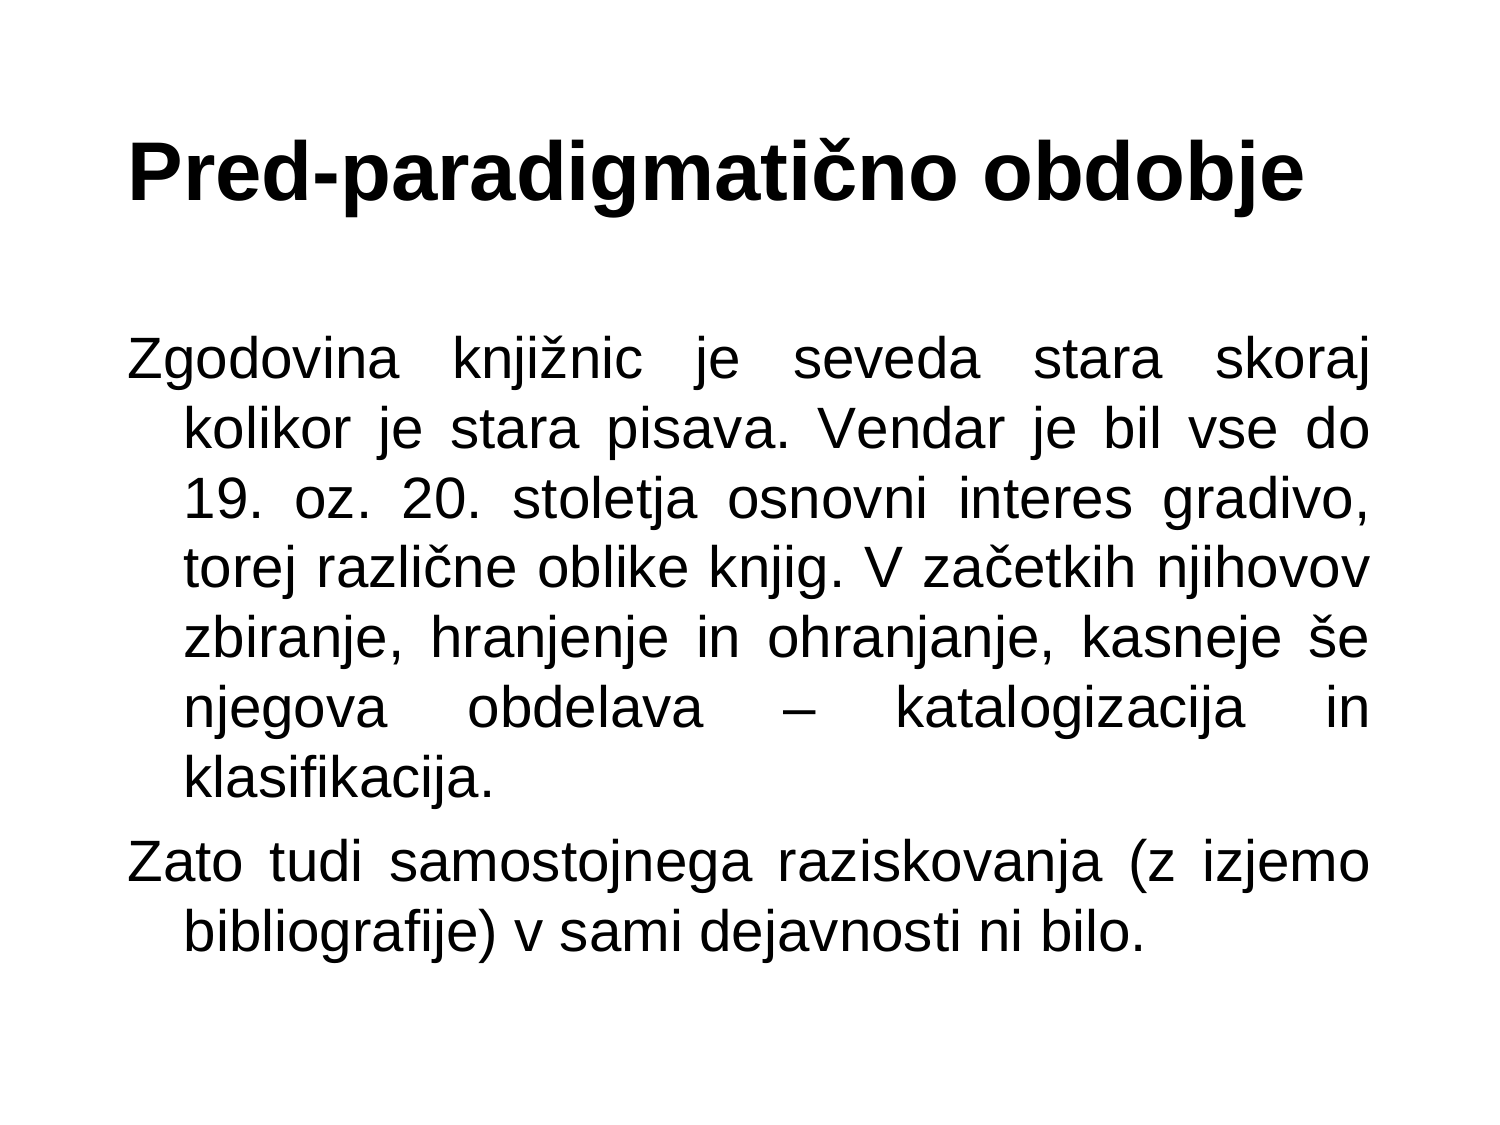

# Pred-paradigmatično obdobje
Zgodovina knjižnic je seveda stara skoraj kolikor je stara pisava. Vendar je bil vse do 19. oz. 20. stoletja osnovni interes gradivo, torej različne oblike knjig. V začetkih njihovov zbiranje, hranjenje in ohranjanje, kasneje še njegova obdelava – katalogizacija in klasifikacija.
Zato tudi samostojnega raziskovanja (z izjemo bibliografije) v sami dejavnosti ni bilo.
BINK, FF, Univerza v Ljubljani
19